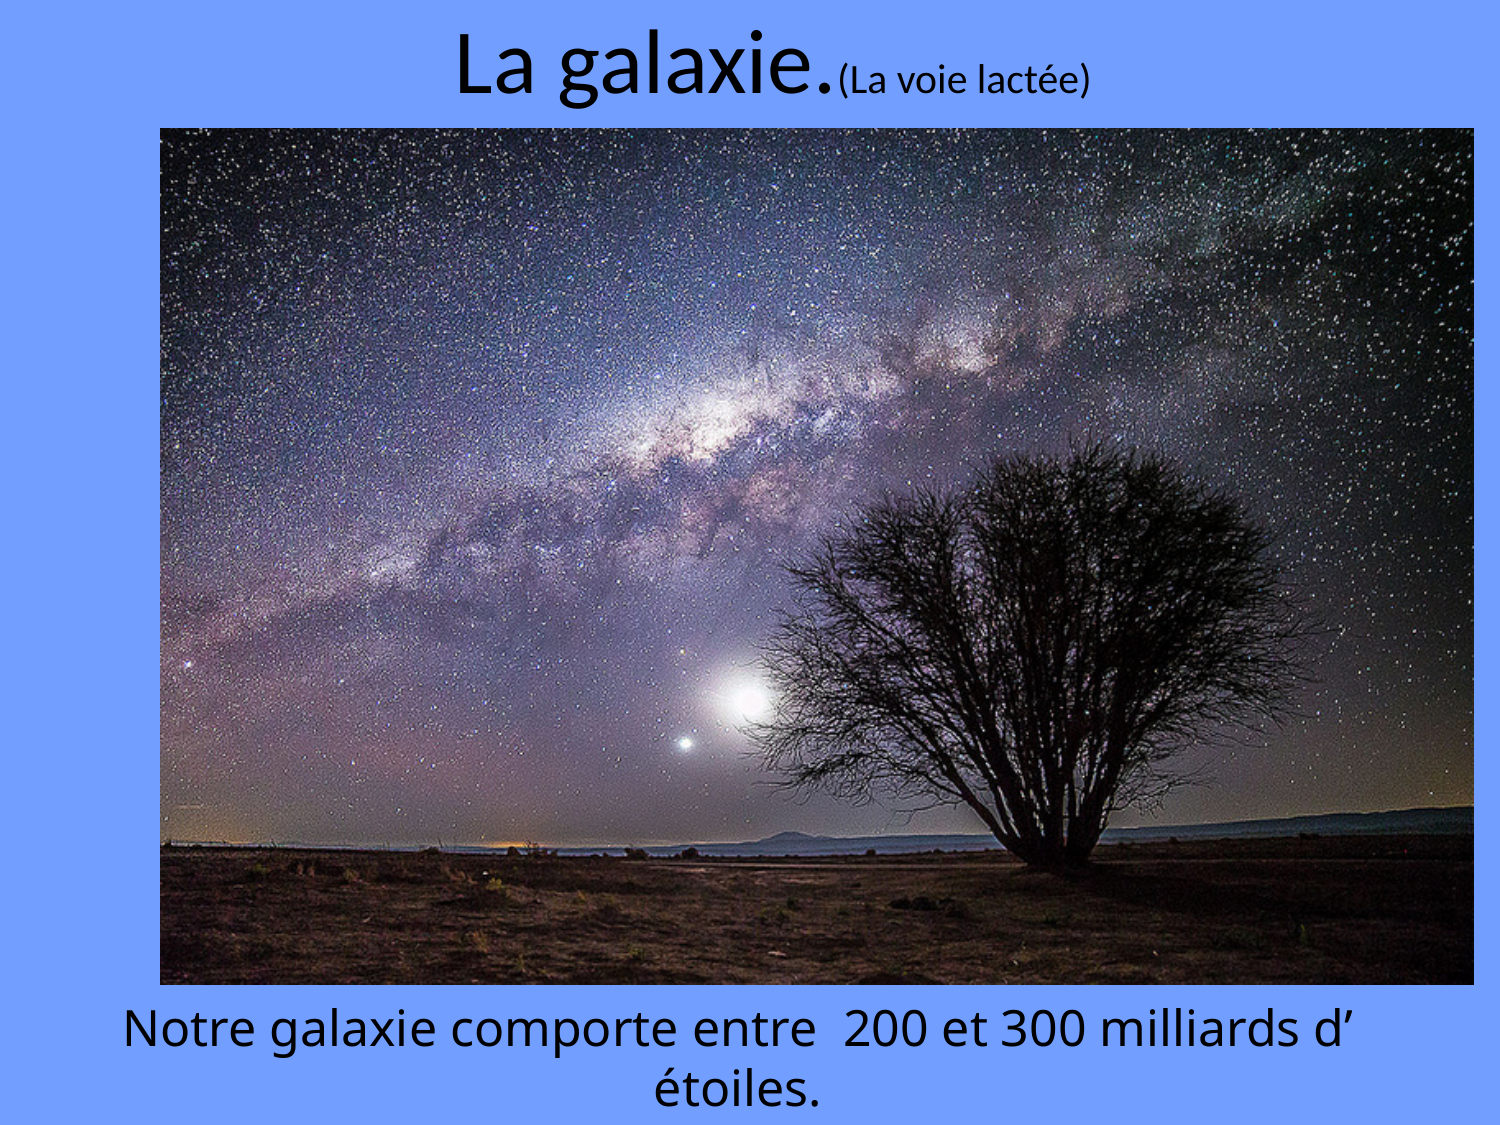

La galaxie.(La voie lactée)
Notre galaxie comporte entre 200 et 300 milliards d’ étoiles.